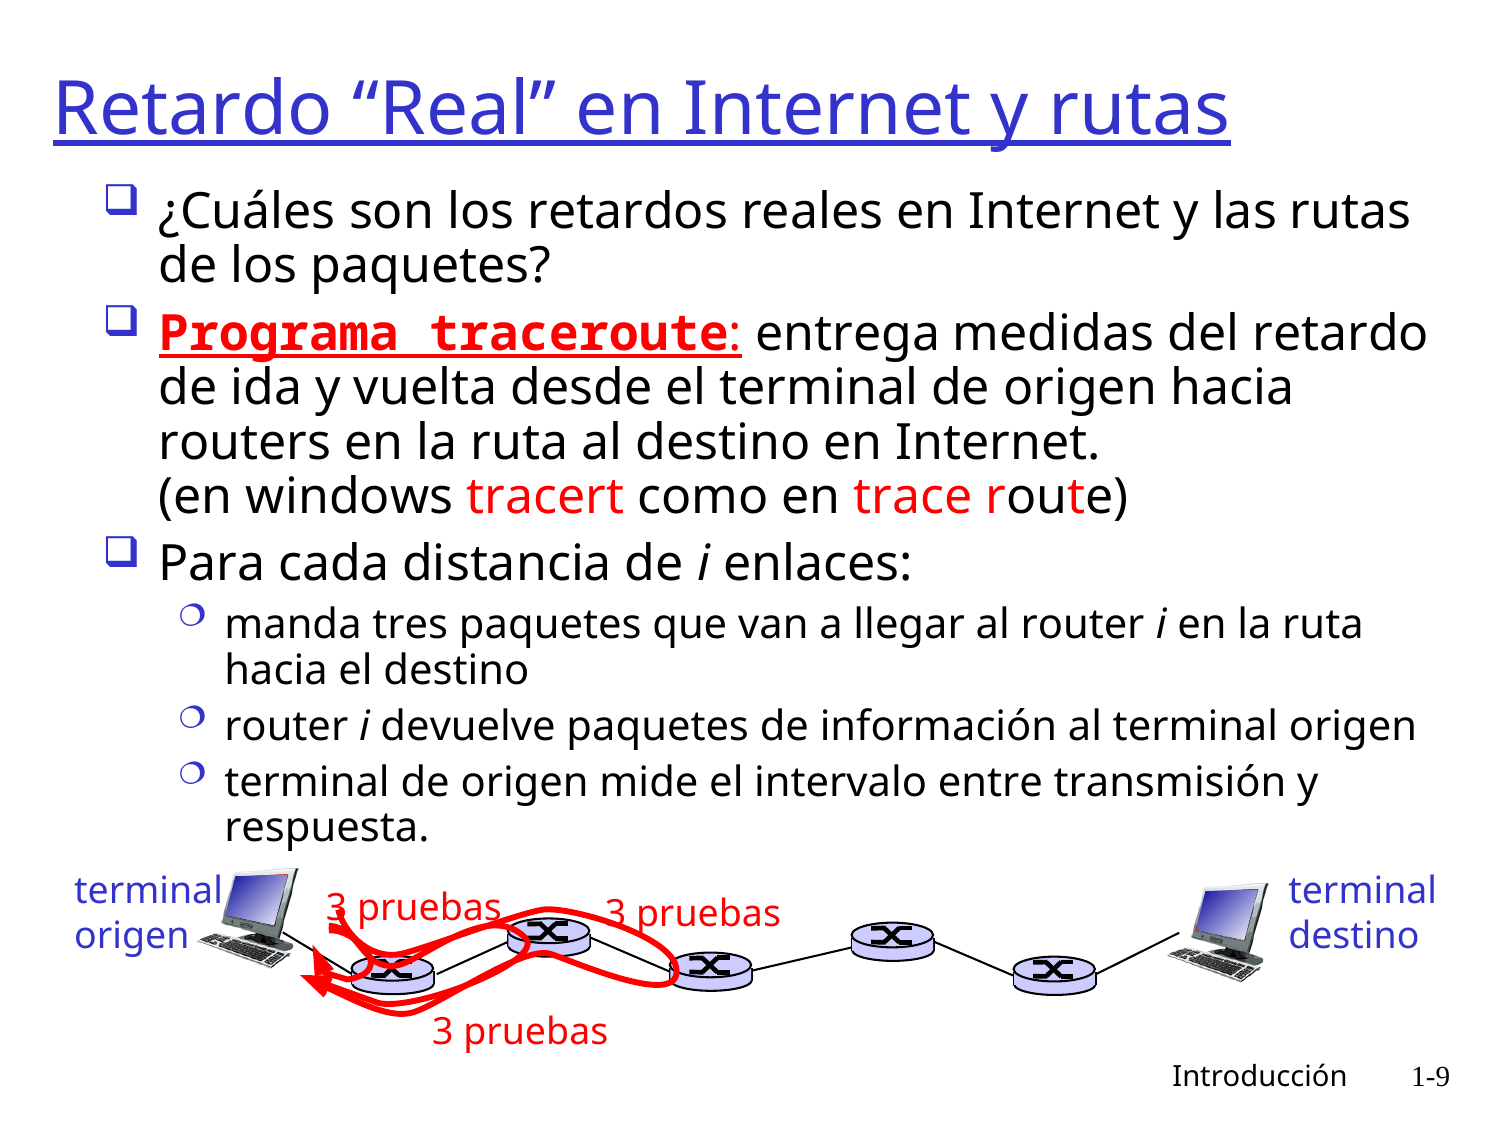

# Retardo “Real” en Internet y rutas
¿Cuáles son los retardos reales en Internet y las rutas de los paquetes?
Programa traceroute: entrega medidas del retardo de ida y vuelta desde el terminal de origen hacia routers en la ruta al destino en Internet.
(en windows tracert como en trace route)
Para cada distancia de i enlaces:
manda tres paquetes que van a llegar al router i en la ruta hacia el destino
router i devuelve paquetes de información al terminal origen
terminal de origen mide el intervalo entre transmisión y respuesta.
terminal
origen
terminal
destino
3 pruebas
3 pruebas
3 pruebas
 Introducción